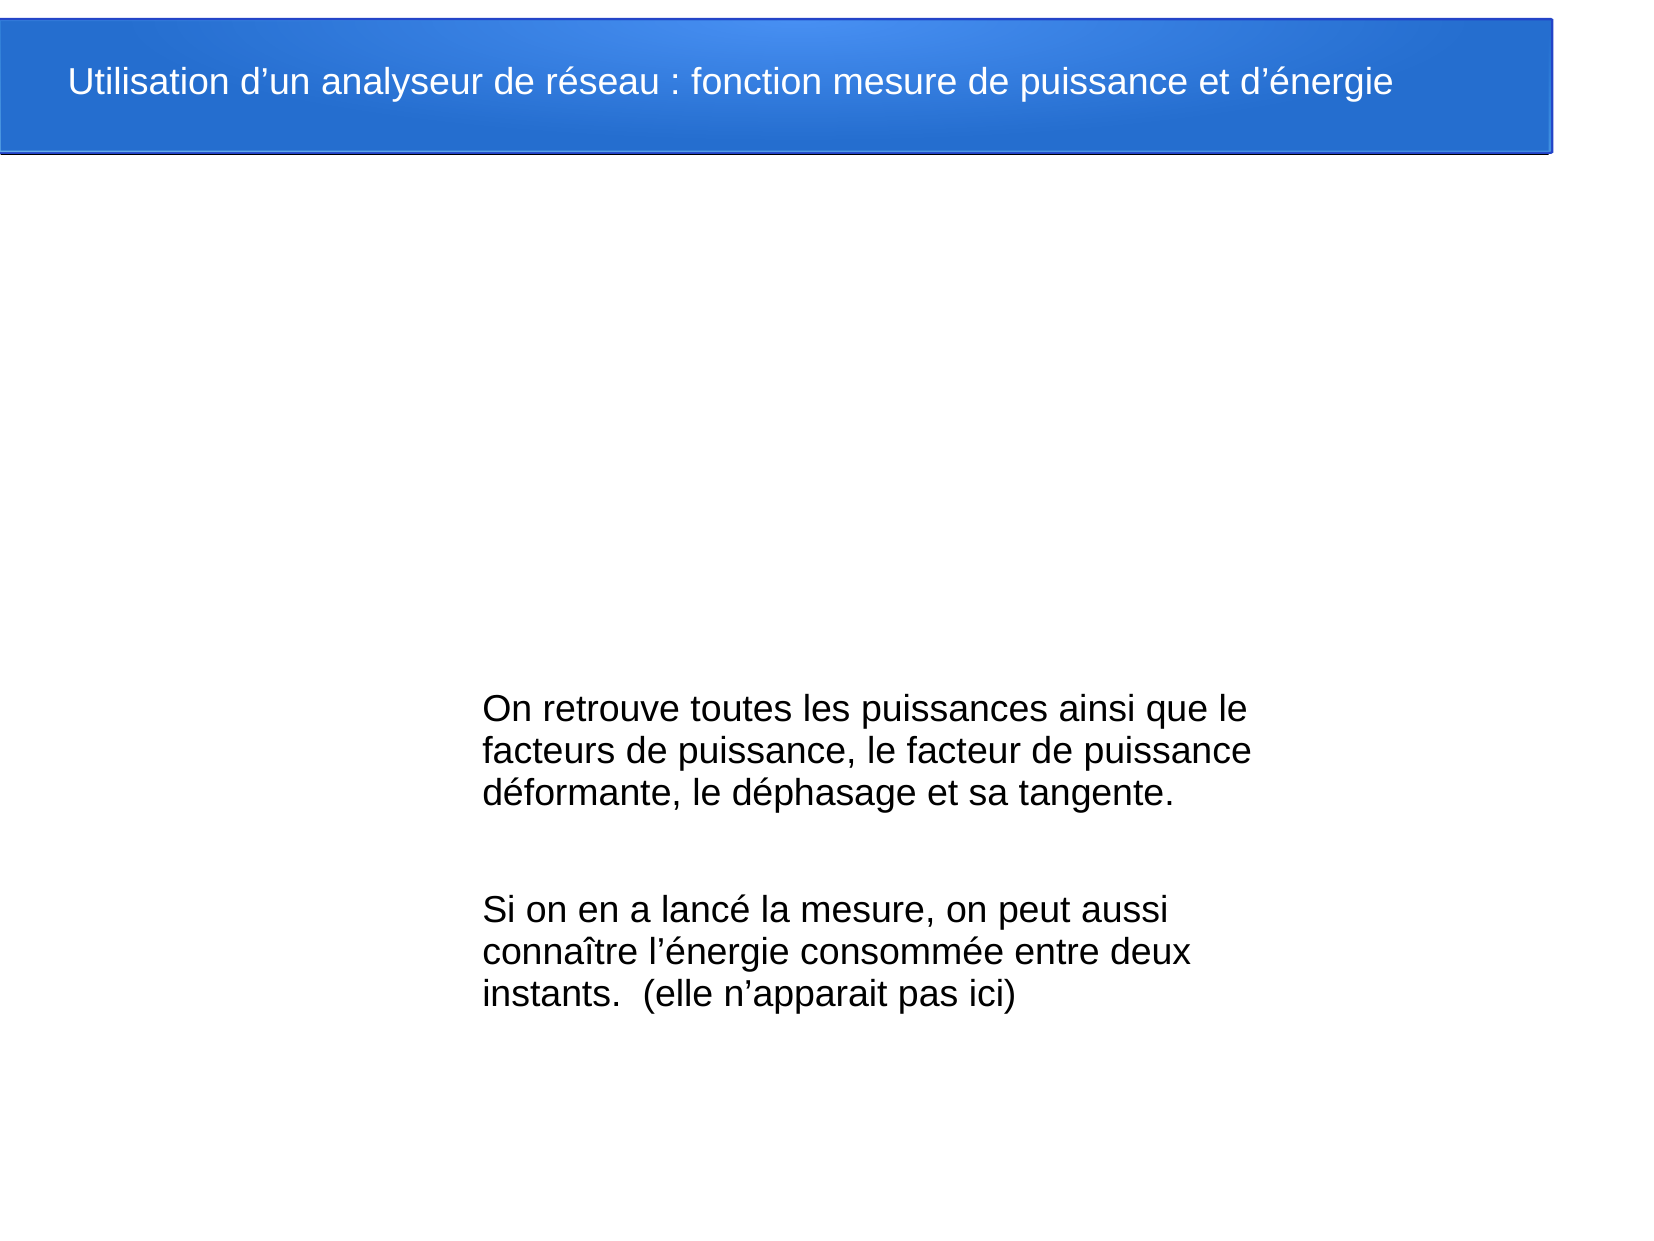

Utilisation d’un analyseur de réseau : fonction mesure de puissance et d’énergie
On retrouve toutes les puissances ainsi que le facteurs de puissance, le facteur de puissance déformante, le déphasage et sa tangente.
Si on en a lancé la mesure, on peut aussi connaître l’énergie consommée entre deux instants. (elle n’apparait pas ici)